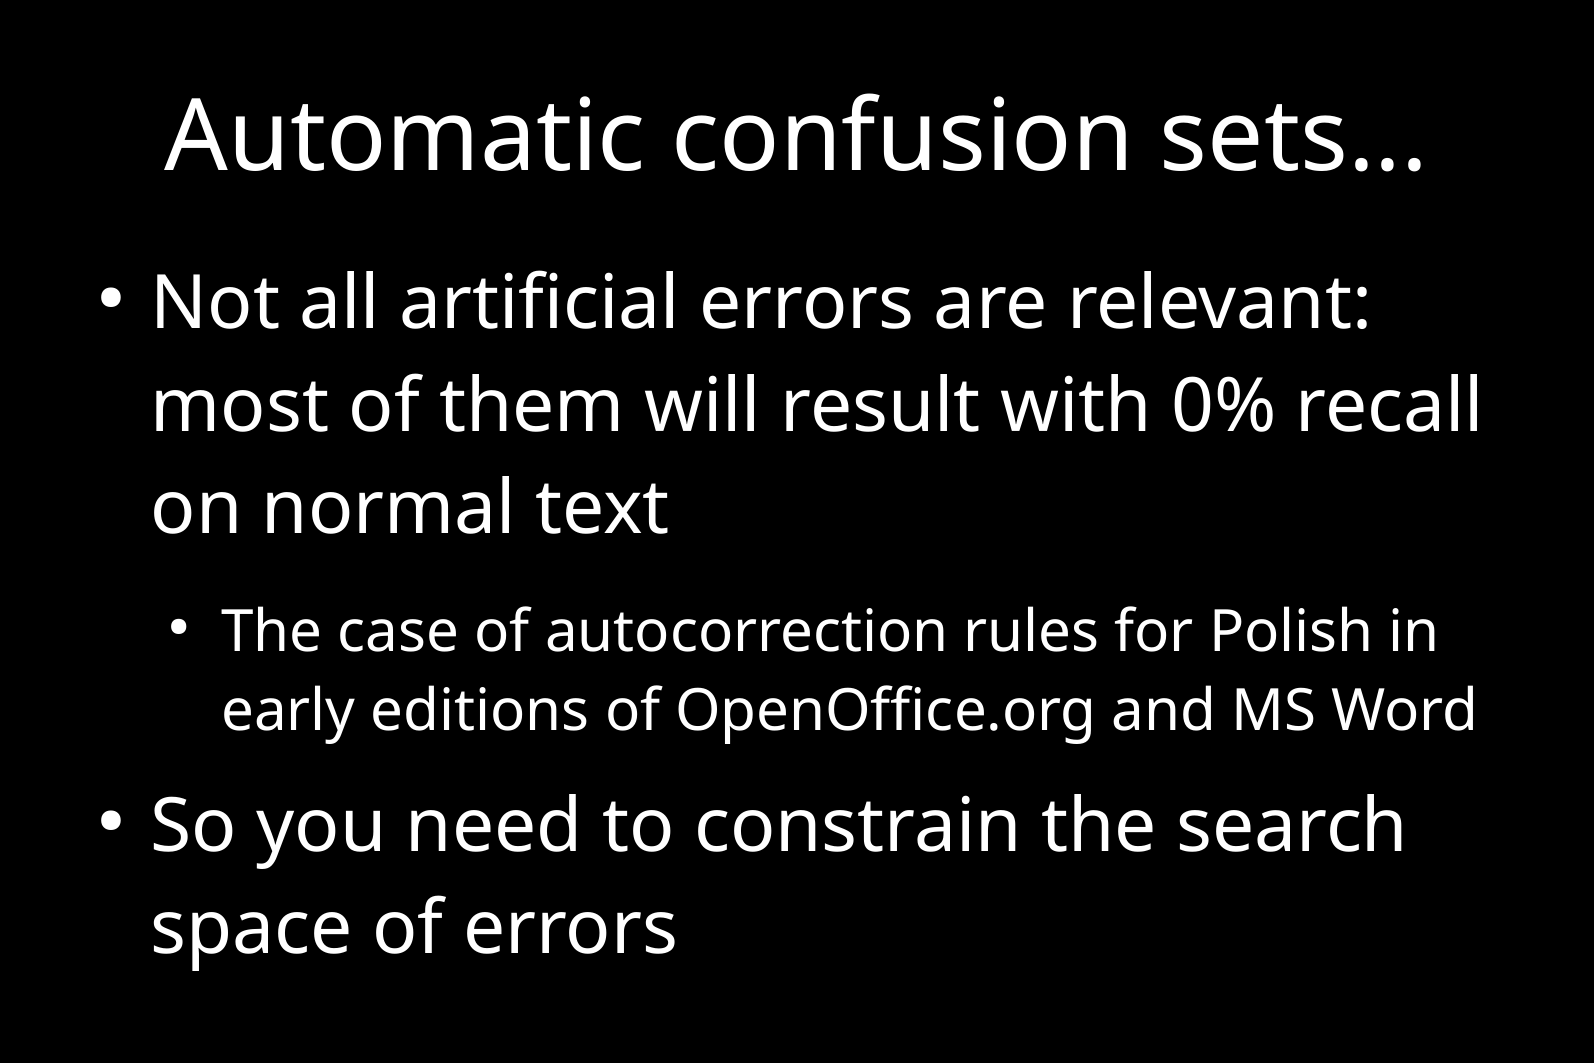

# Automatic confusion sets...
Not all artificial errors are relevant: most of them will result with 0% recall on normal text
The case of autocorrection rules for Polish in early editions of OpenOffice.org and MS Word
So you need to constrain the search space of errors